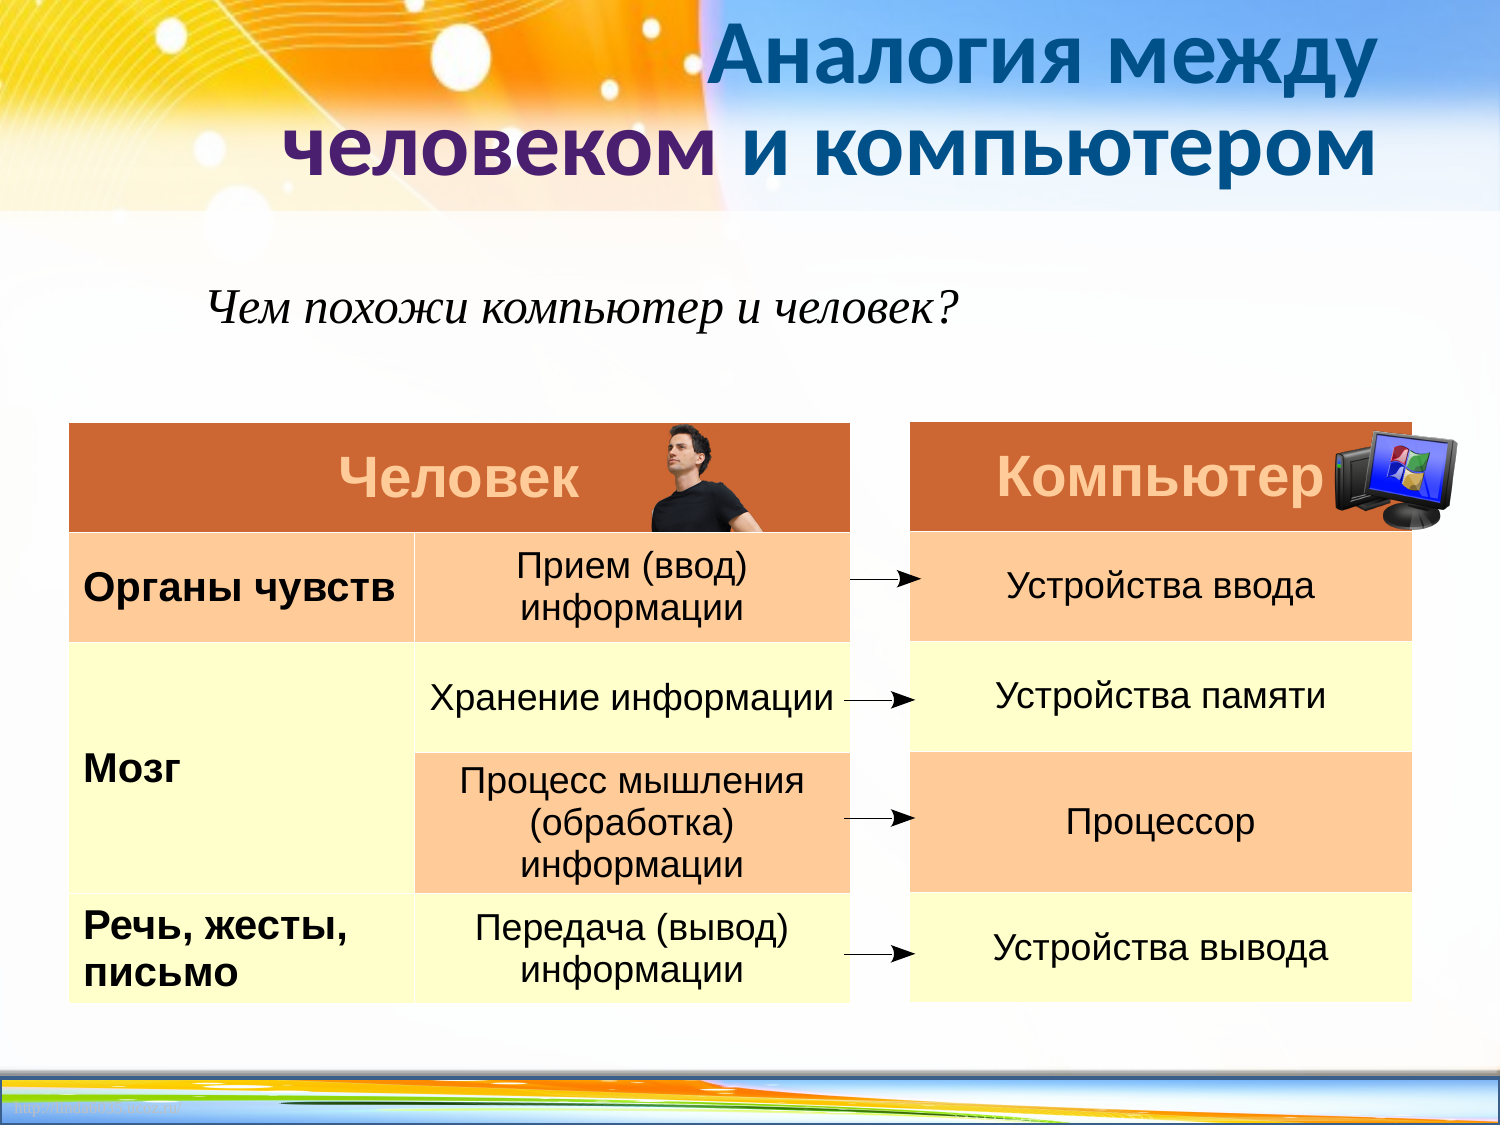

# Аналогия между человеком и компьютером
Чем похожи компьютер и человек?
| Компьютер |
| --- |
| Устройства ввода |
| Устройства памяти |
| Процессор |
| Устройства вывода |
| Человек | |
| --- | --- |
| Органы чувств | Прием (ввод) информации |
| Мозг | Хранение информации |
| | Процесс мышления (обработка) информации |
| Речь, жесты, письмо | Передача (вывод) информации |